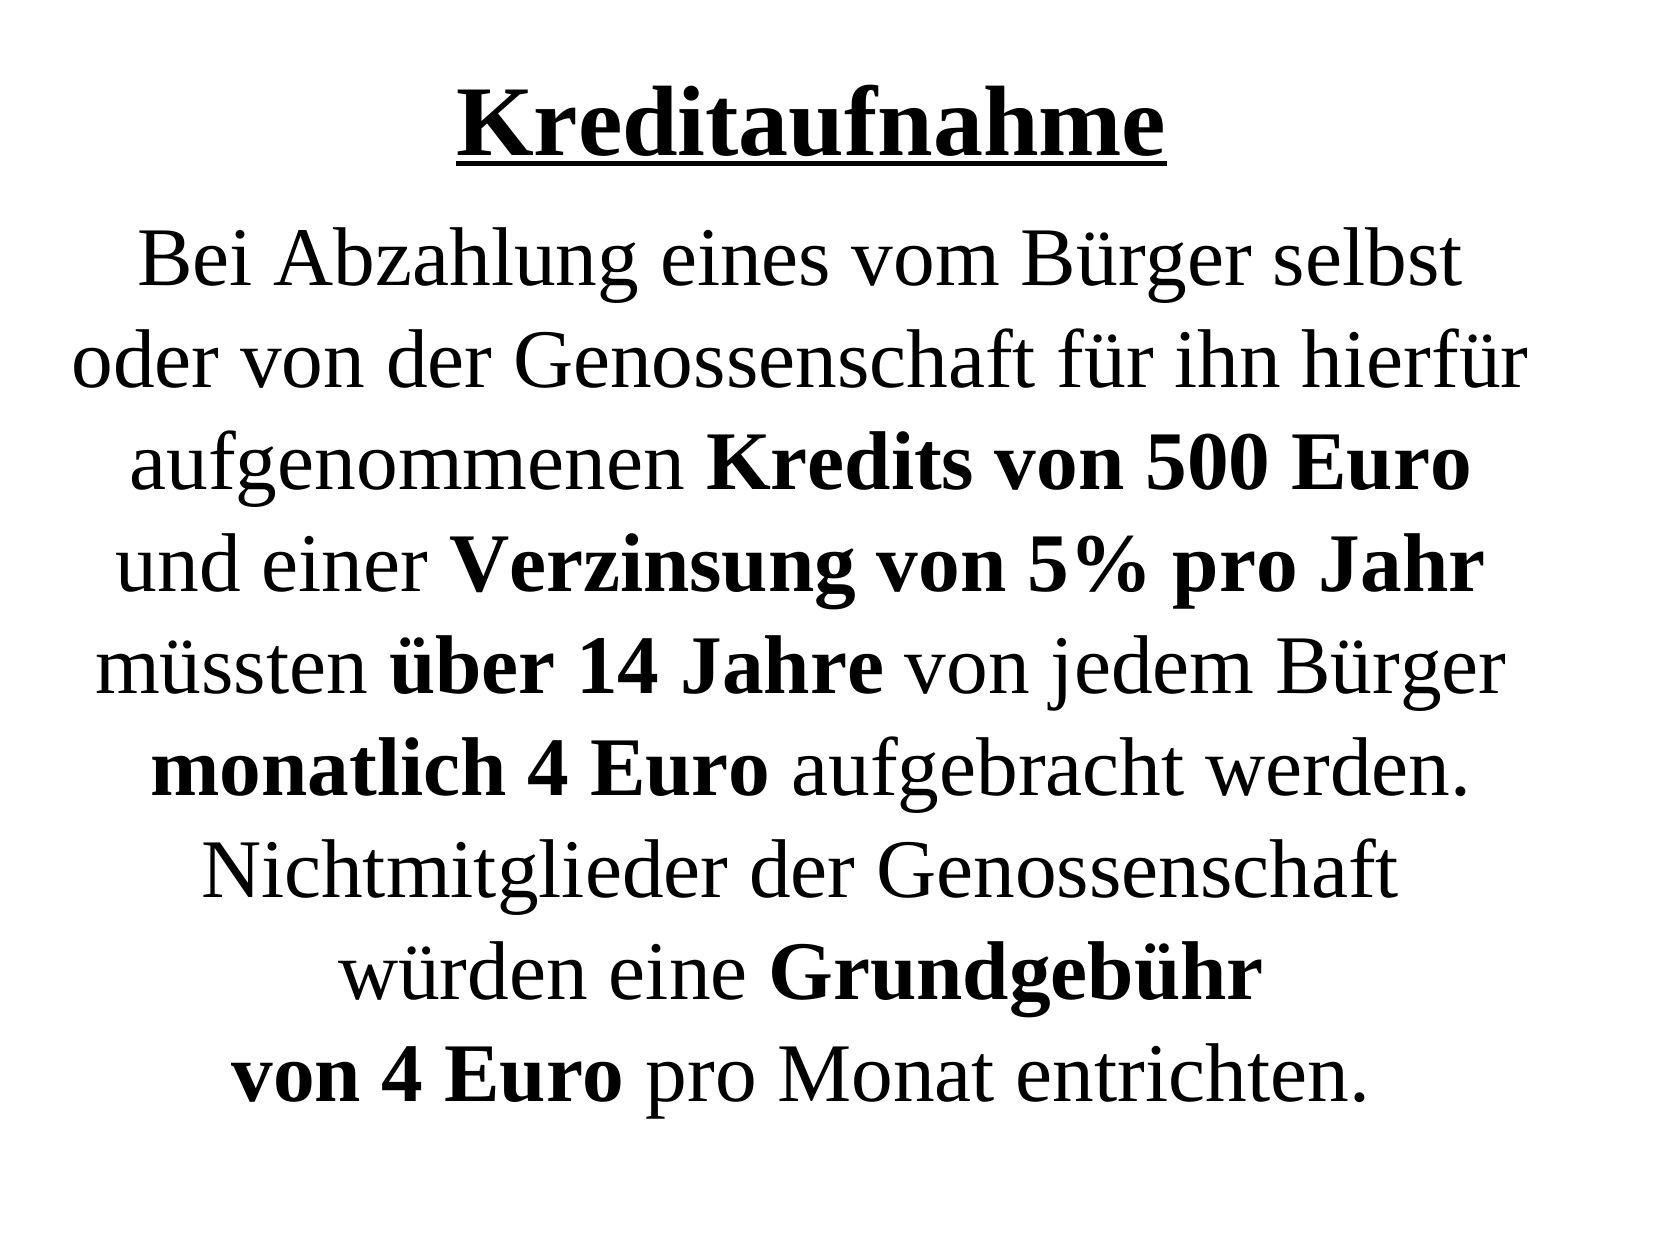

Kreditaufnahme
Bei Abzahlung eines vom Bürger selbst
oder von der Genossenschaft für ihn hierfür
aufgenommenen Kredits von 500 Euro
und einer Verzinsung von 5% pro Jahr
müssten über 14 Jahre von jedem Bürger
monatlich 4 Euro aufgebracht werden.
Nichtmitglieder der Genossenschaft
würden eine Grundgebühr
von 4 Euro pro Monat entrichten.